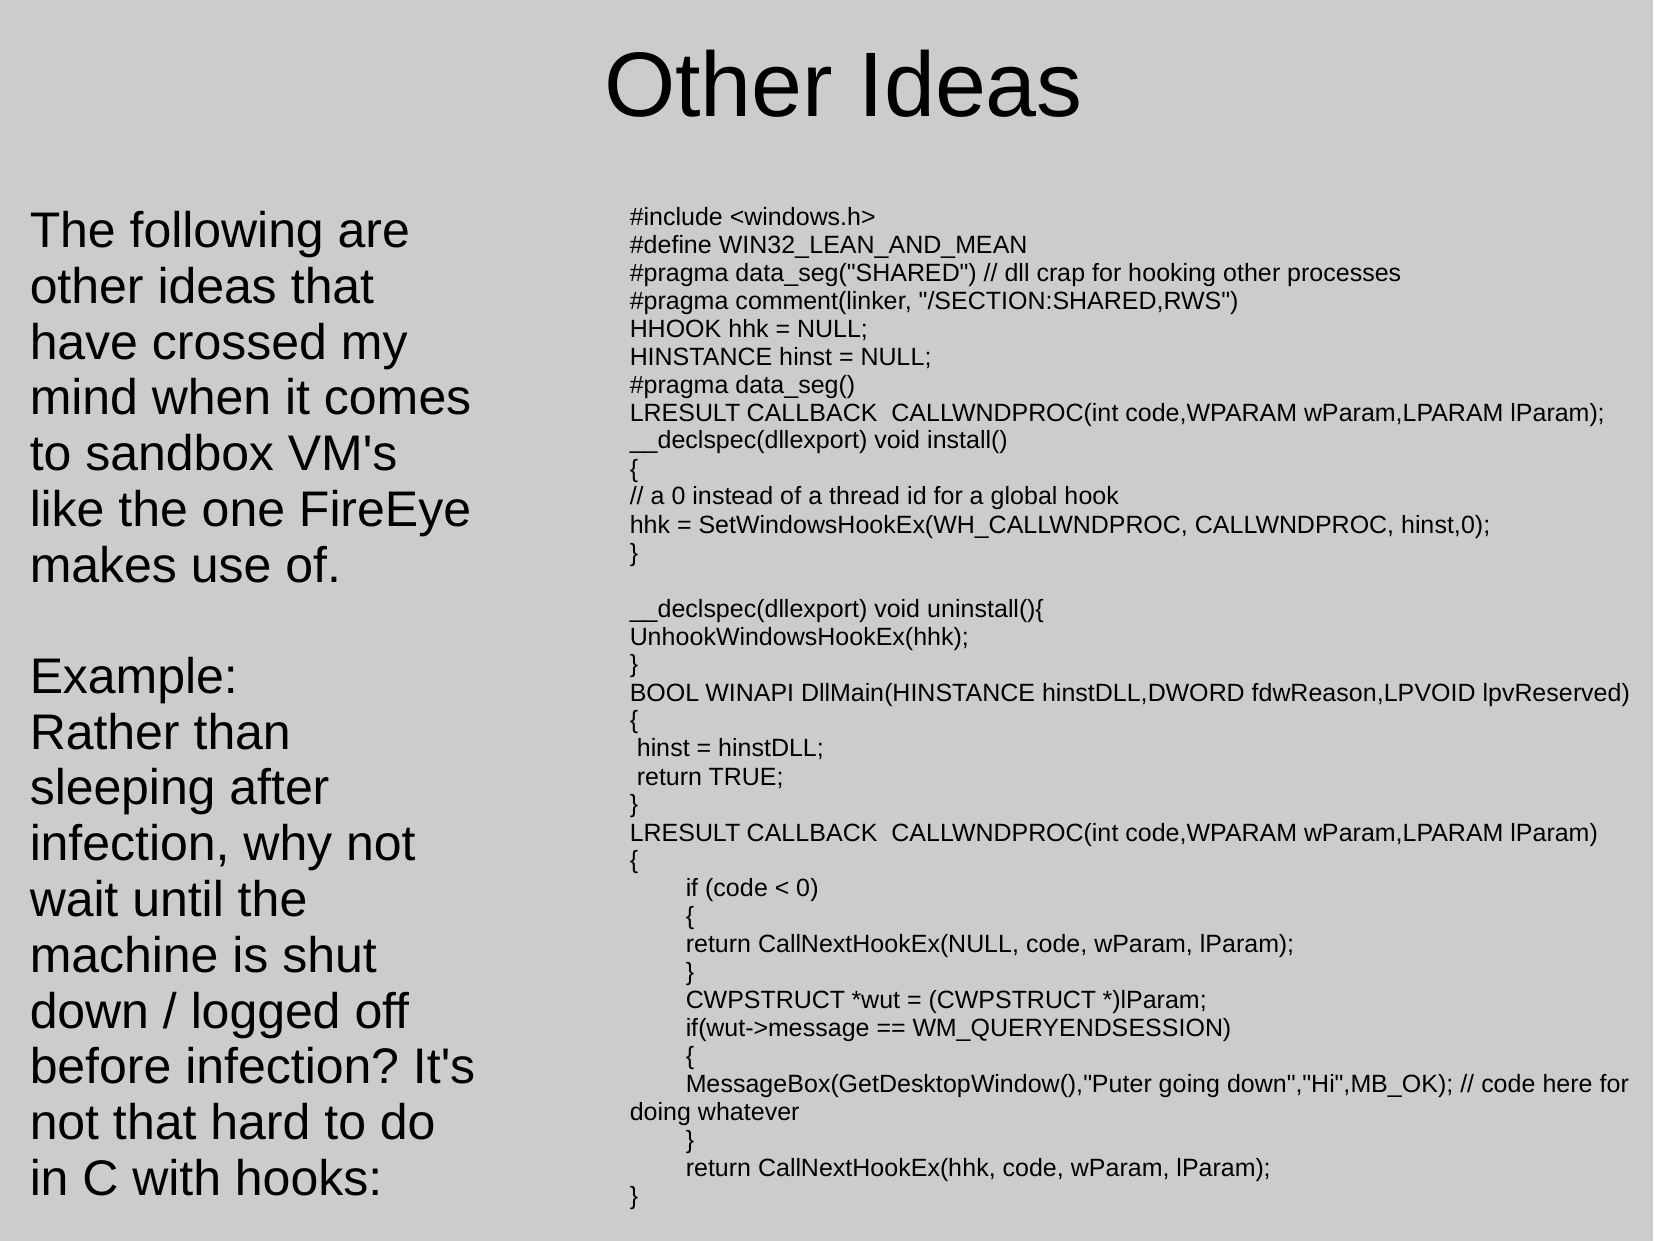

# Other Ideas
The following are other ideas that have crossed my mind when it comes to sandbox VM's like the one FireEye makes use of.
Example:
Rather than sleeping after infection, why not wait until the machine is shut down / logged off before infection? It's not that hard to do in C with hooks:
#include <windows.h>
#define WIN32_LEAN_AND_MEAN
#pragma data_seg("SHARED") // dll crap for hooking other processes
#pragma comment(linker, "/SECTION:SHARED,RWS")
HHOOK hhk = NULL;
HINSTANCE hinst = NULL;
#pragma data_seg()
LRESULT CALLBACK CALLWNDPROC(int code,WPARAM wParam,LPARAM lParam);
__declspec(dllexport) void install()
{
// a 0 instead of a thread id for a global hook
hhk = SetWindowsHookEx(WH_CALLWNDPROC, CALLWNDPROC, hinst,0);
}
__declspec(dllexport) void uninstall(){
UnhookWindowsHookEx(hhk);
}
BOOL WINAPI DllMain(HINSTANCE hinstDLL,DWORD fdwReason,LPVOID lpvReserved)
{
 hinst = hinstDLL;
 return TRUE;
}
LRESULT CALLBACK CALLWNDPROC(int code,WPARAM wParam,LPARAM lParam)
{
 if (code < 0)
 {
 return CallNextHookEx(NULL, code, wParam, lParam);
 }
 CWPSTRUCT *wut = (CWPSTRUCT *)lParam;
 if(wut->message == WM_QUERYENDSESSION)
 {
 MessageBox(GetDesktopWindow(),"Puter going down","Hi",MB_OK); // code here for doing whatever
 }
 return CallNextHookEx(hhk, code, wParam, lParam);
}